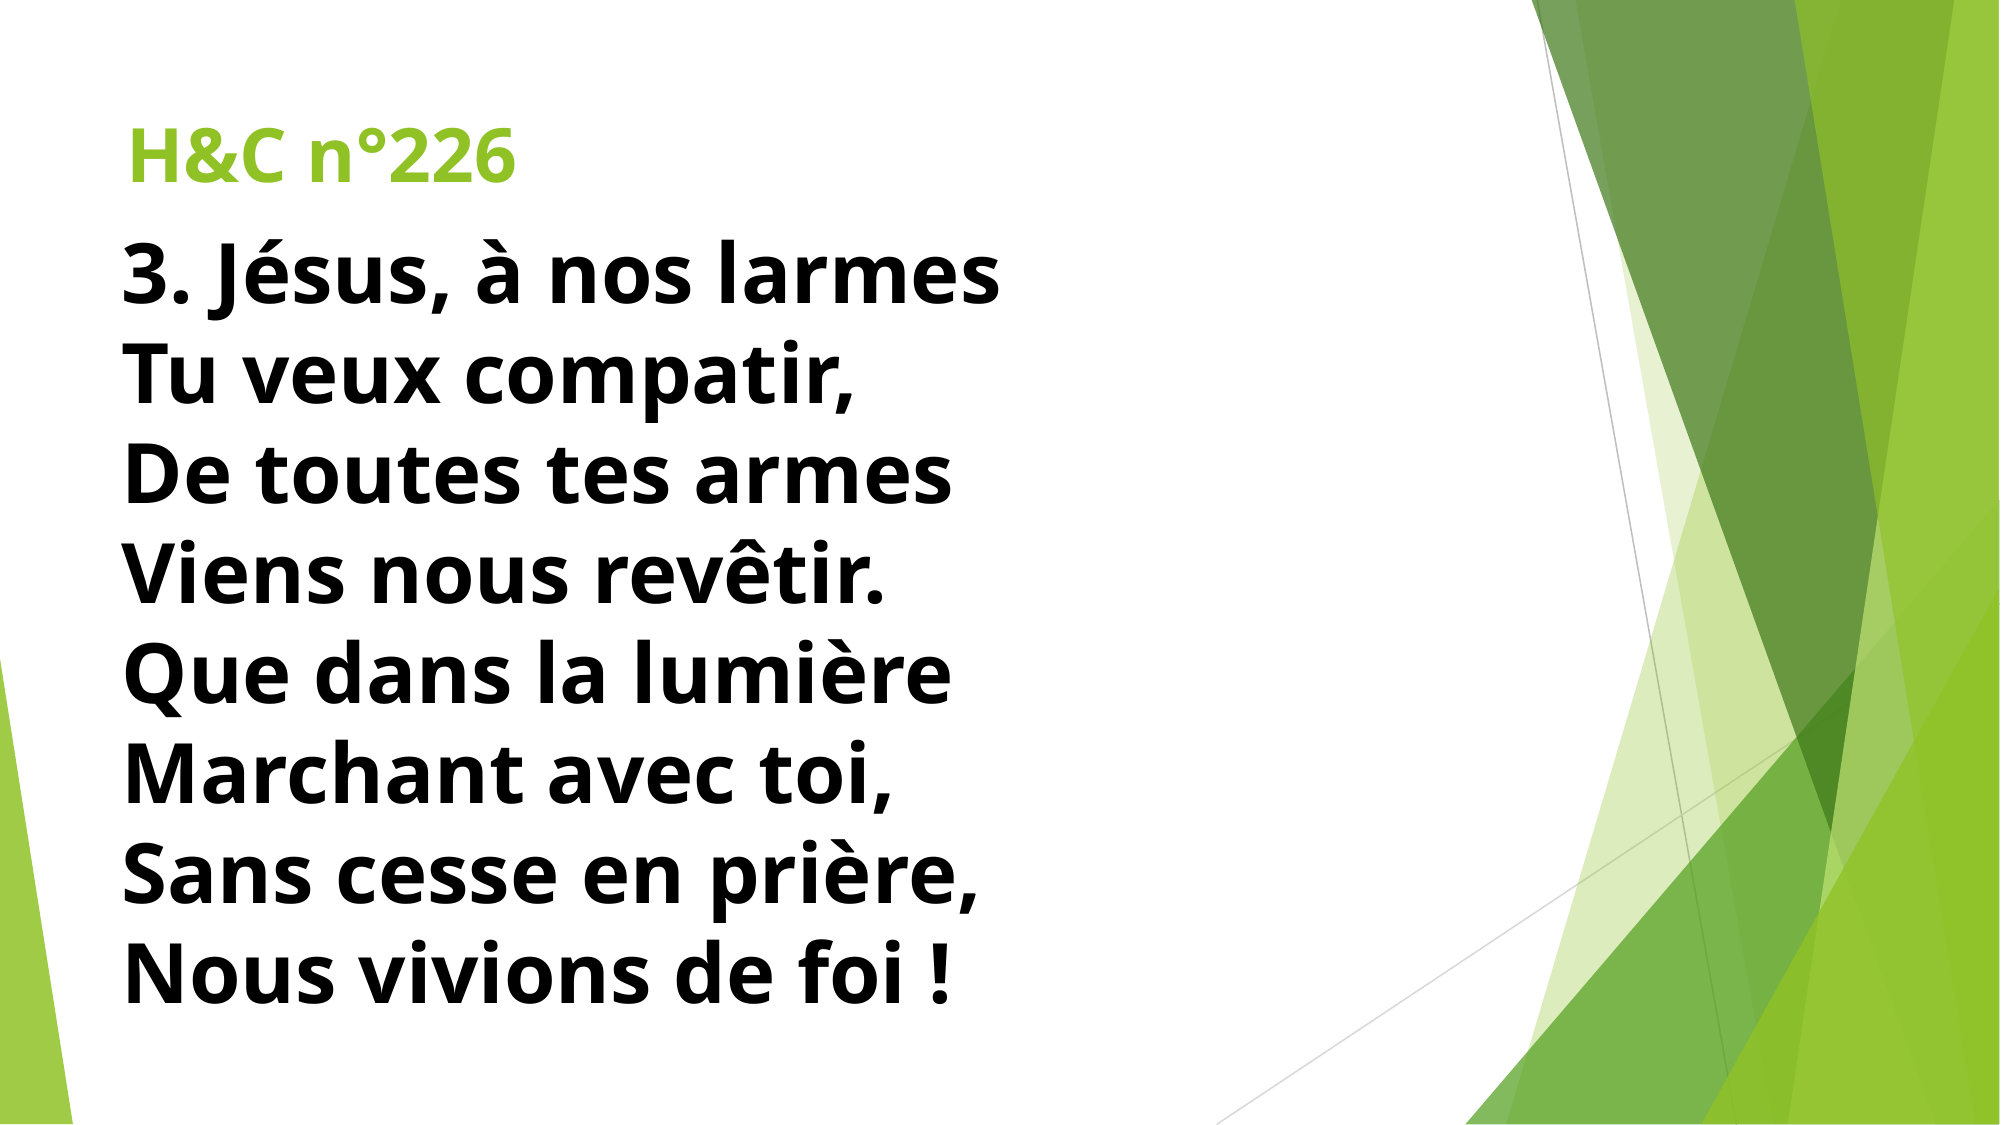

H&C n°226
3. Jésus, à nos larmes
Tu veux compatir,
De toutes tes armes
Viens nous revêtir.
Que dans la lumière
Marchant avec toi,
Sans cesse en prière,
Nous vivions de foi !